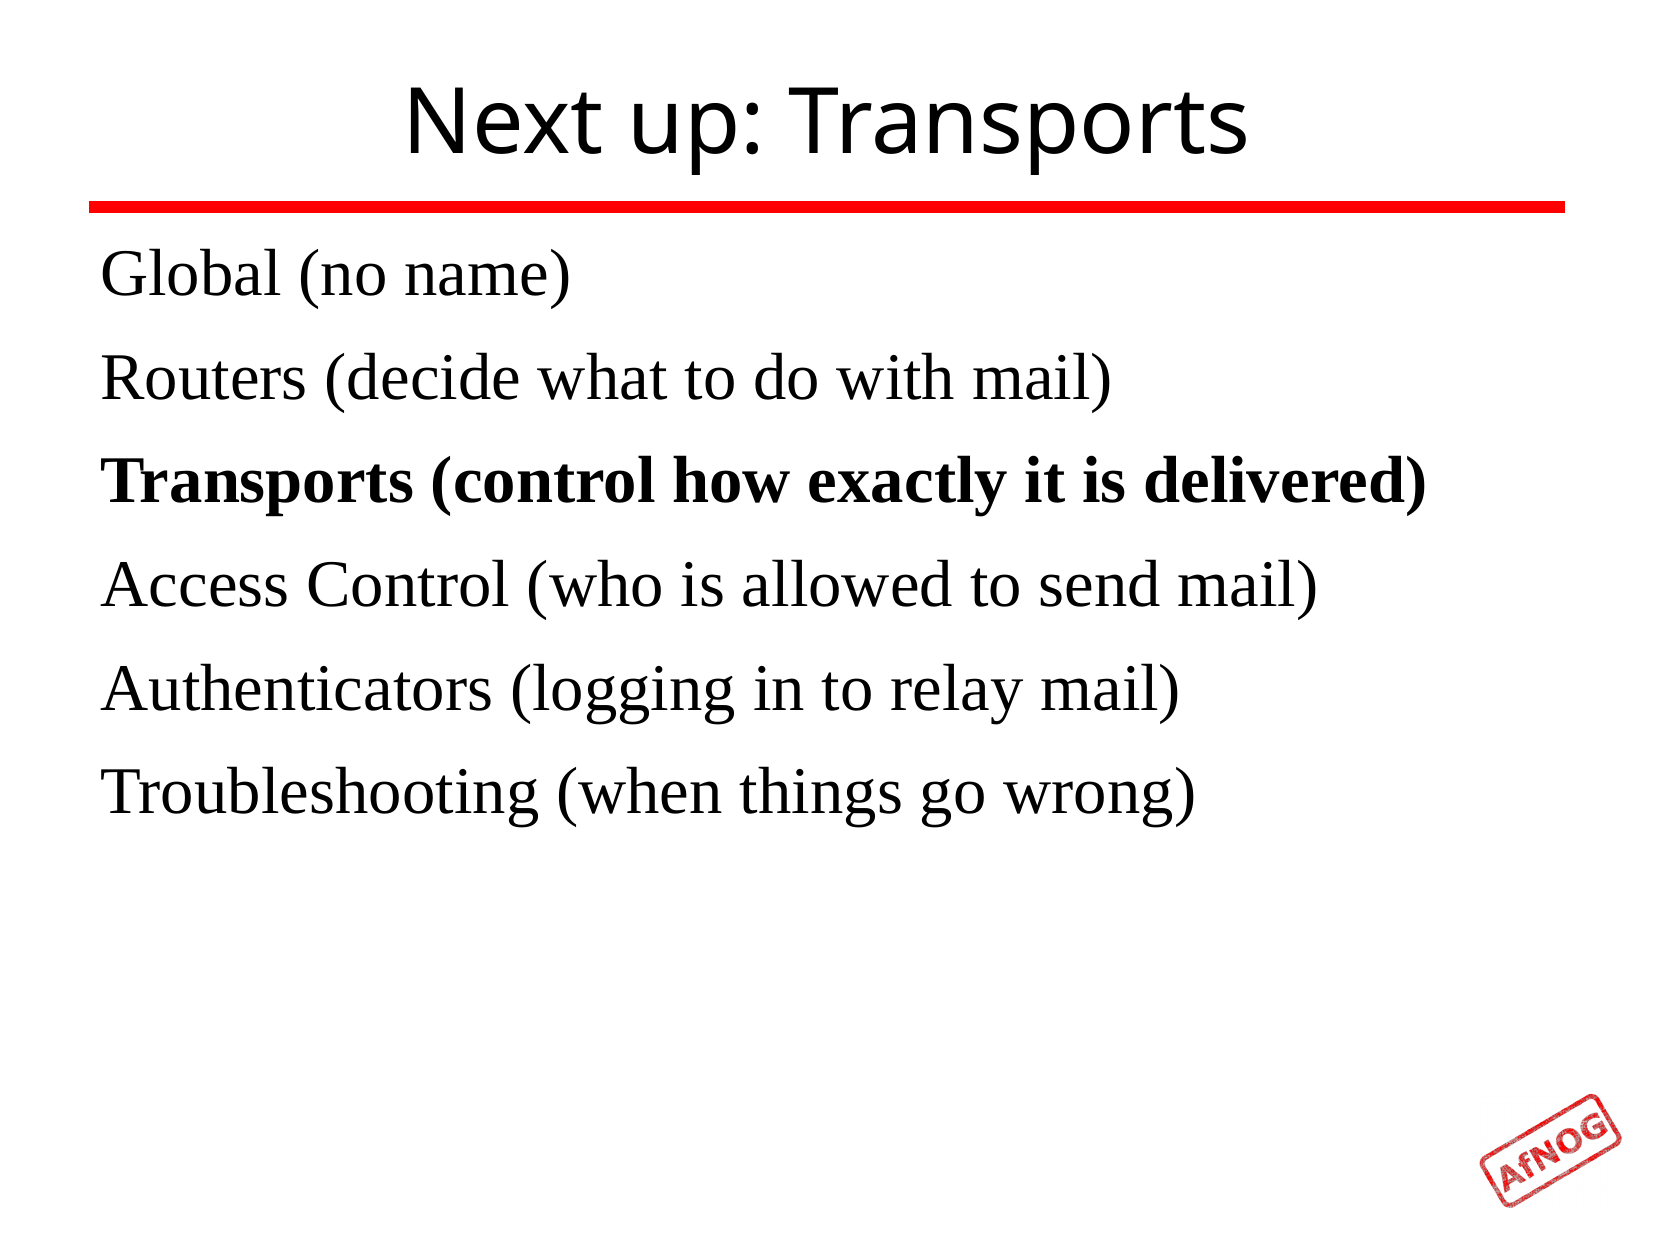

# Next up: Transports
Global (no name)
Routers (decide what to do with mail)
Transports (control how exactly it is delivered)
Access Control (who is allowed to send mail)
Authenticators (logging in to relay mail)
Troubleshooting (when things go wrong)